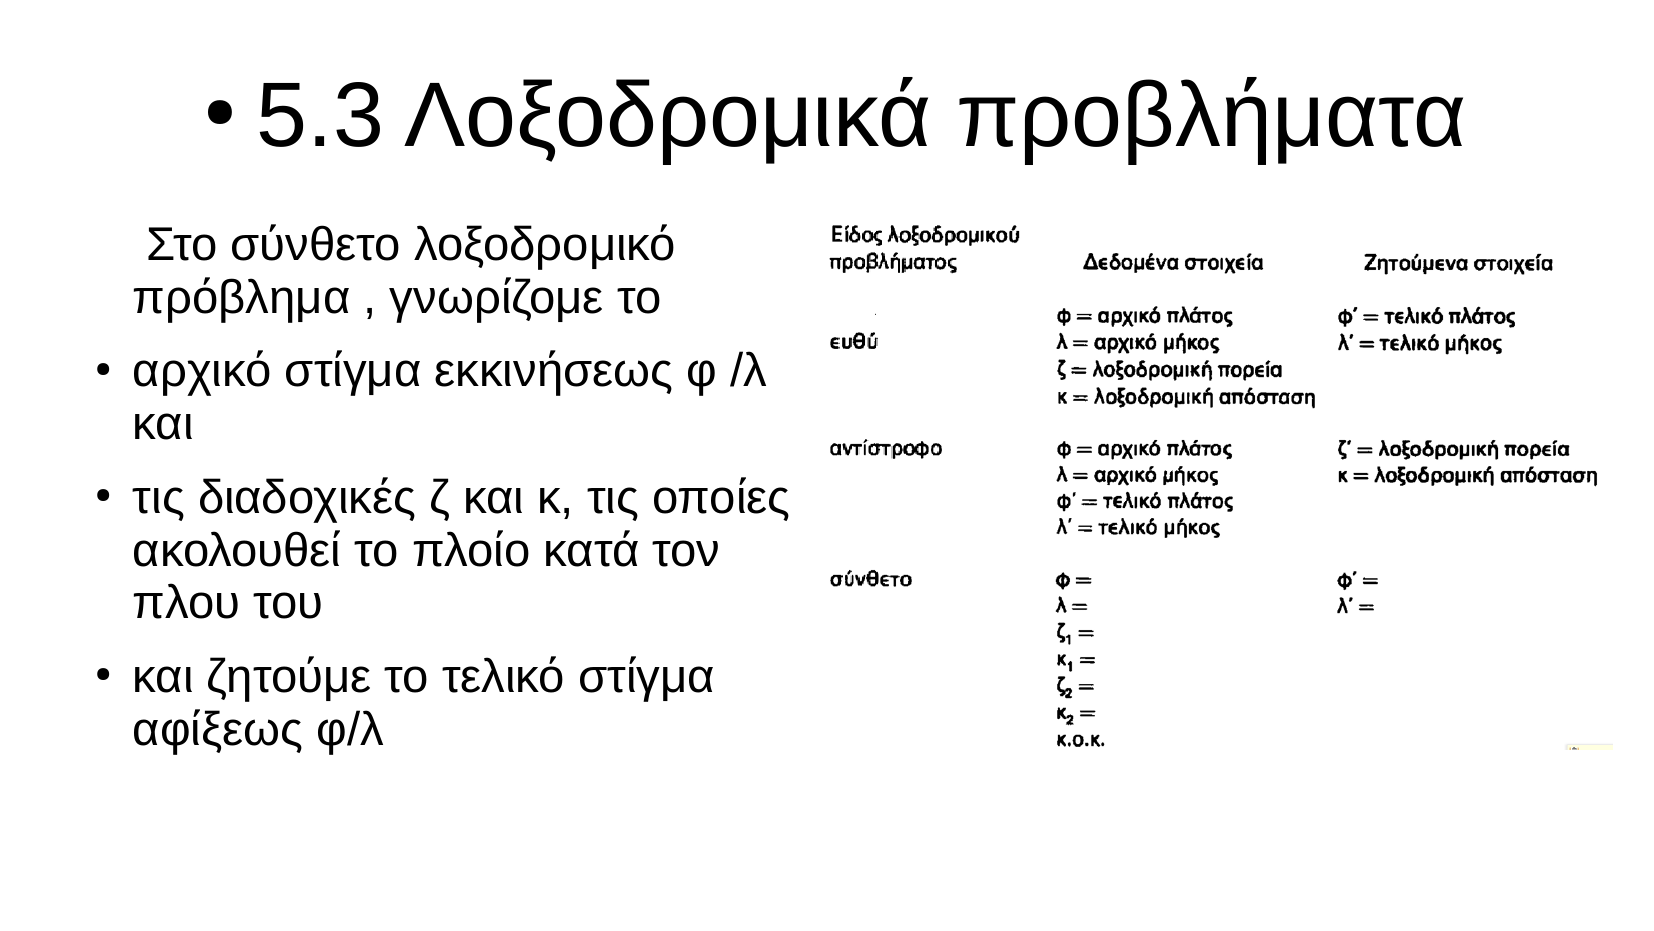

# 5.3 Λοξοδρομικά προβλήματα
 Στο σύνθετο λοξοδρομικό πρόβλημα , γνωρίζομε το
αρχικό στίγμα εκκινήσεως φ /λ και
τις διαδοχικές ζ και κ, τις οποίες ακολουθεί το πλοίο κατά τον πλου του
και ζητούμε το τελικό στίγμα αφίξεως φ/λ